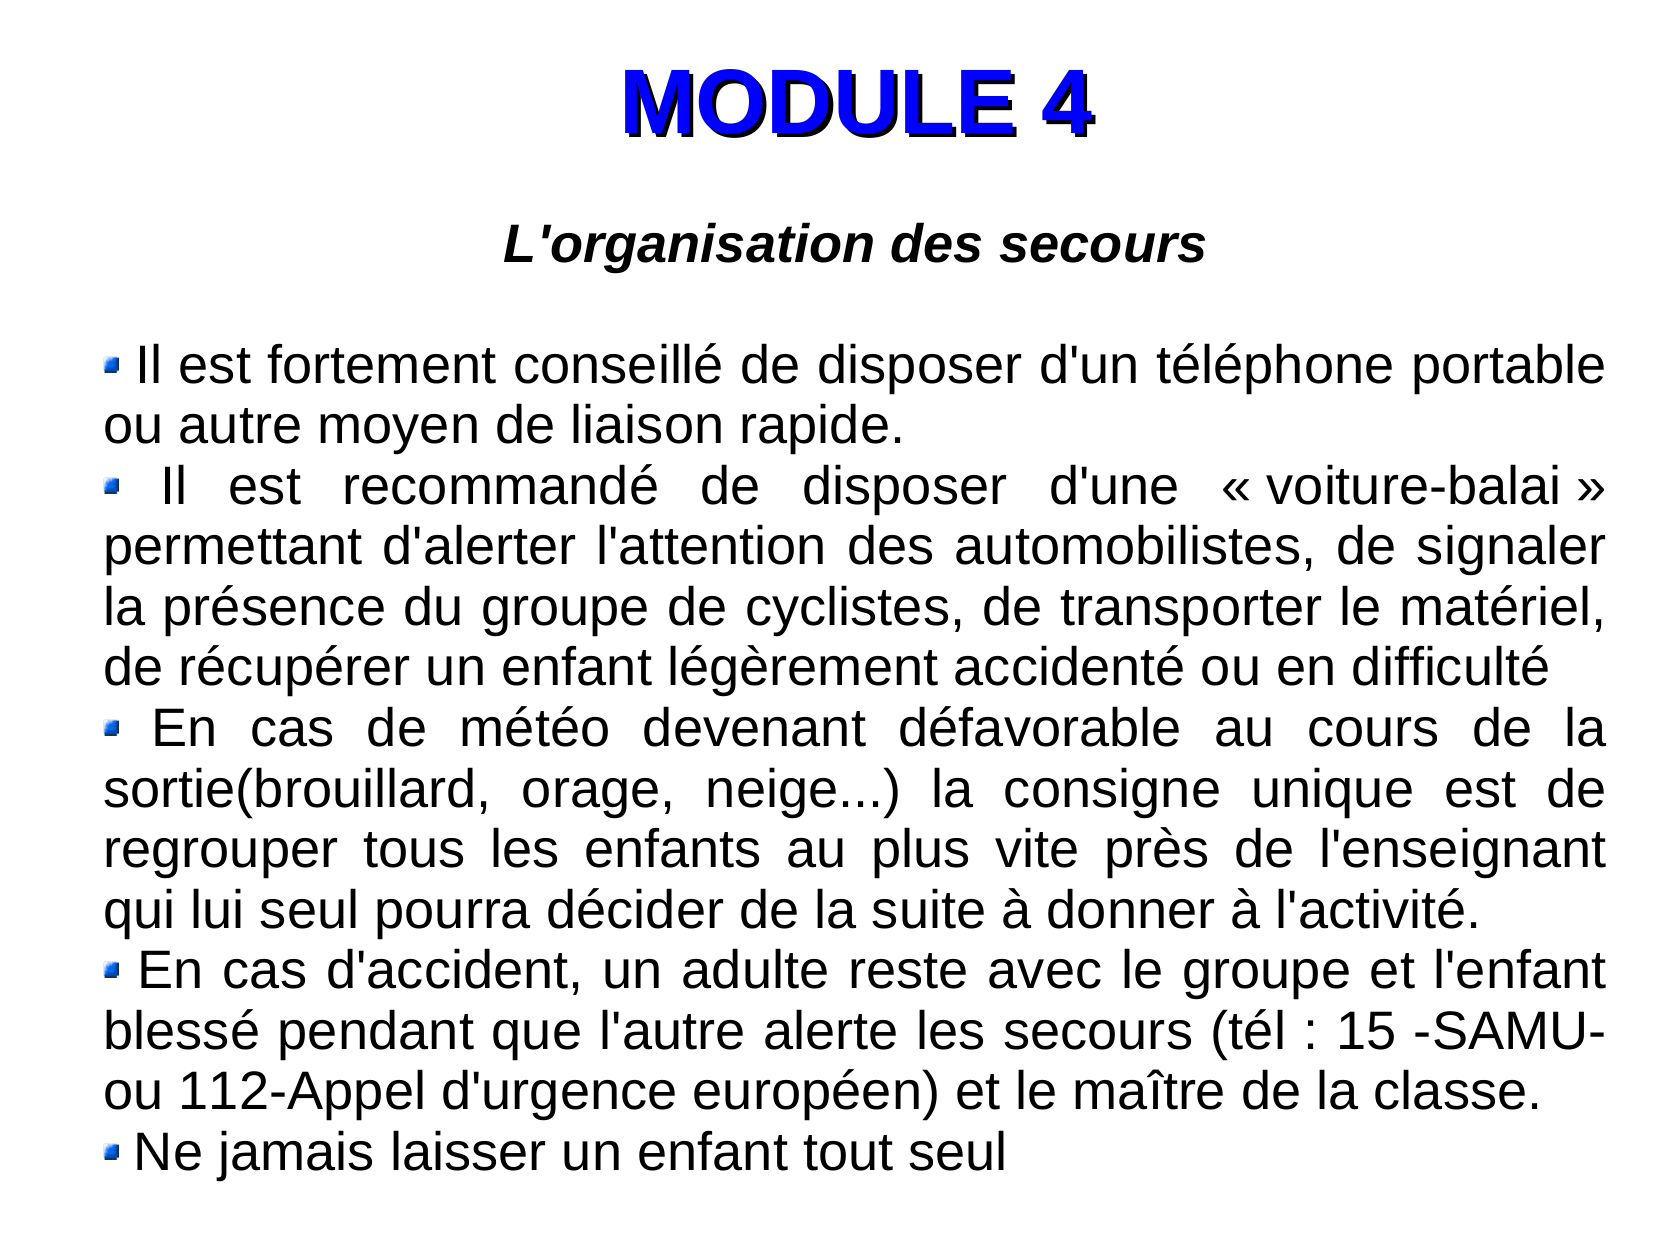

MODULE 4
L'organisation des secours
 Il est fortement conseillé de disposer d'un téléphone portable ou autre moyen de liaison rapide.
 Il est recommandé de disposer d'une « voiture-balai » permettant d'alerter l'attention des automobilistes, de signaler la présence du groupe de cyclistes, de transporter le matériel, de récupérer un enfant légèrement accidenté ou en difficulté
 En cas de météo devenant défavorable au cours de la sortie(brouillard, orage, neige...) la consigne unique est de regrouper tous les enfants au plus vite près de l'enseignant qui lui seul pourra décider de la suite à donner à l'activité.
 En cas d'accident, un adulte reste avec le groupe et l'enfant blessé pendant que l'autre alerte les secours (tél : 15 -SAMU- ou 112-Appel d'urgence européen) et le maître de la classe.
 Ne jamais laisser un enfant tout seul